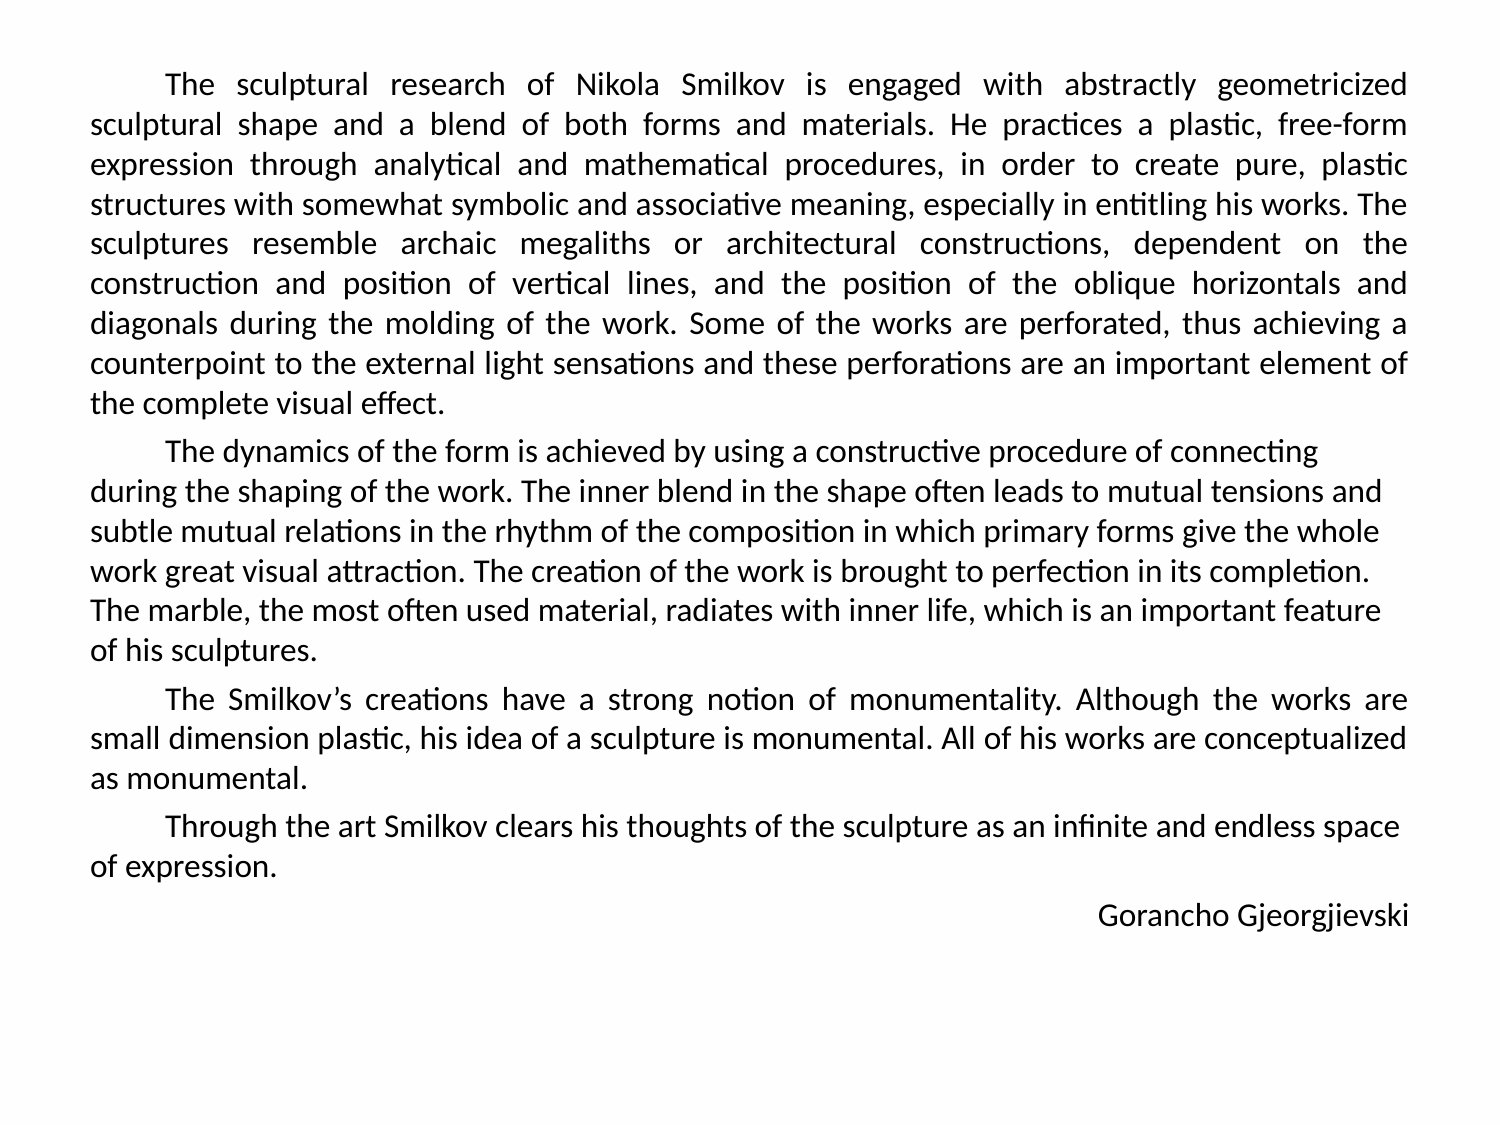

# The sculptural research of Nikola Smilkov is engaged with abstractly geometricized sculptural shape and a blend of both forms and materials. He practices a plastic, free-form expression through analytical and mathematical procedures, in order to create pure, plastic structures with somewhat symbolic and associative meaning, especially in entitling his works. The sculptures resemble archaic megaliths or architectural constructions, dependent on the construction and position of vertical lines, and the position of the oblique horizontals and diagonals during the molding of the work. Some of the works are perforated, thus achieving a counterpoint to the external light sensations and these perforations are an important element of the complete visual effect.
	The dynamics of the form is achieved by using a constructive procedure of connecting during the shaping of the work. The inner blend in the shape often leads to mutual tensions and subtle mutual relations in the rhythm of the composition in which primary forms give the whole work great visual attraction. The creation of the work is brought to perfection in its completion. The marble, the most often used material, radiates with inner life, which is an important feature of his sculptures.
	The Smilkov’s creations have a strong notion of monumentality. Although the works are small dimension plastic, his idea of a sculpture is monumental. All of his works are conceptualized as monumental.
	Through the art Smilkov clears his thoughts of the sculpture as an infinite and endless space of expression.
Gorancho Gjeorgjievski